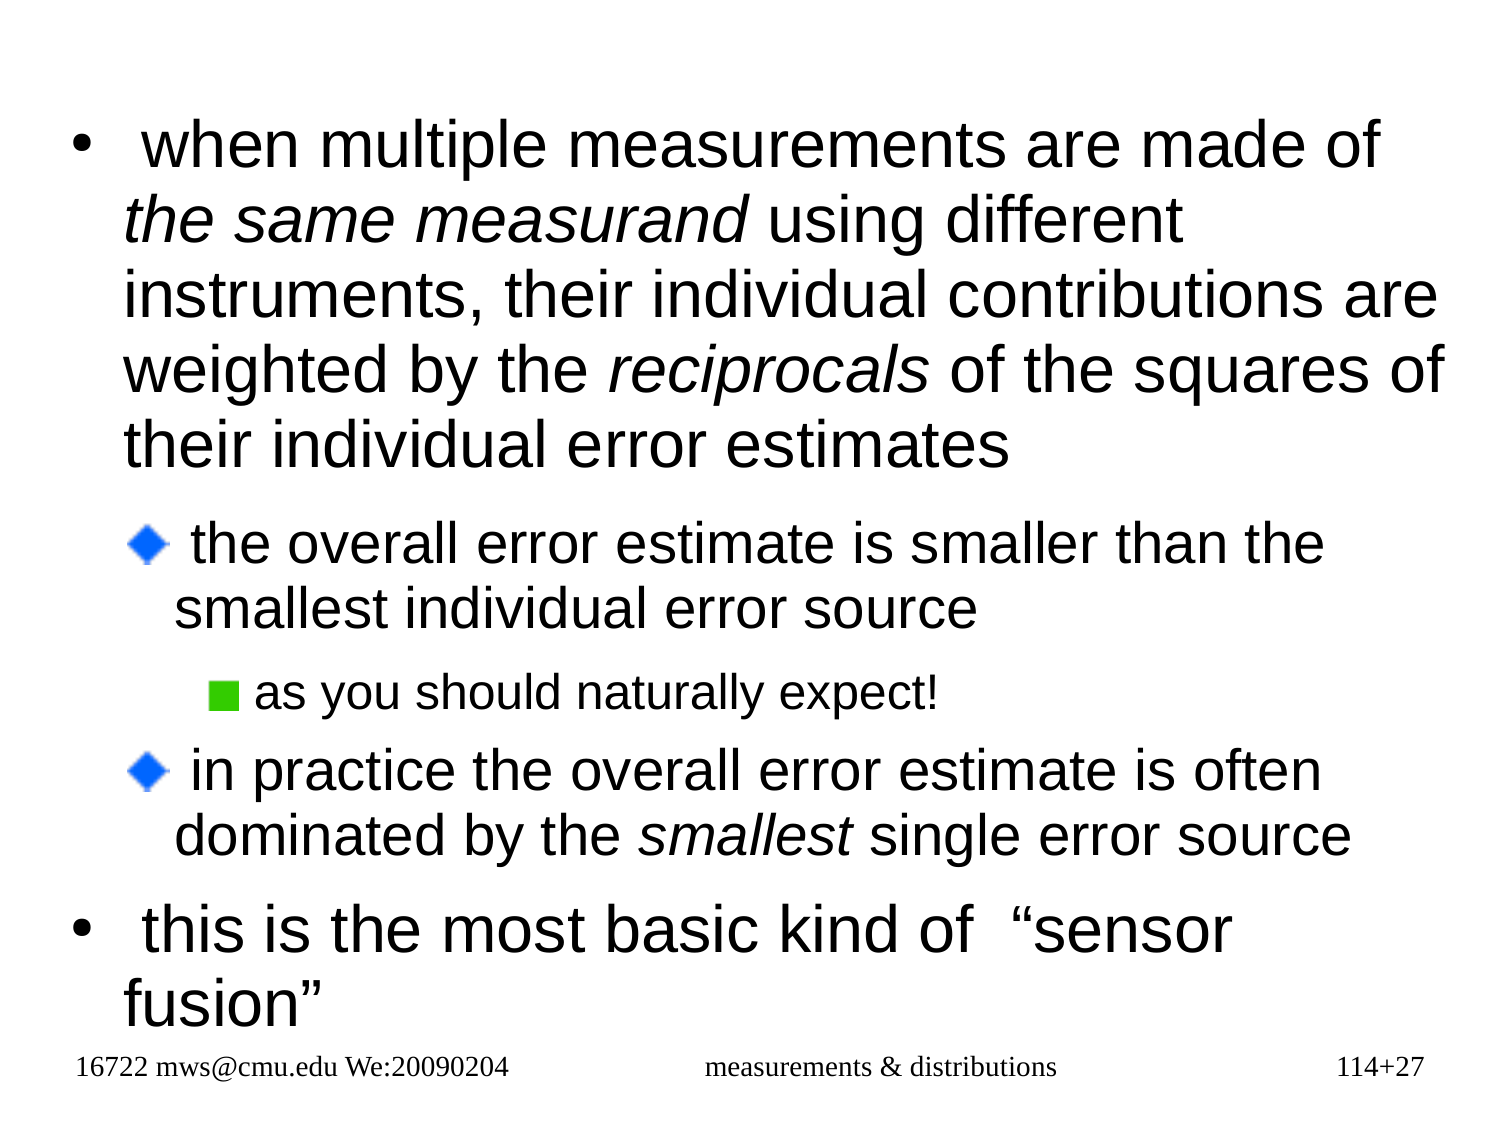

# when multiple measurements are made of the same measurand using different instruments, their individual contributions are weighted by the reciprocals of the squares of their individual error estimates
 the overall error estimate is smaller than the smallest individual error source
 as you should naturally expect!
 in practice the overall error estimate is often dominated by the smallest single error source
 this is the most basic kind of “sensor fusion”
16722 mws@cmu.edu We:20090204
measurements & distributions
27